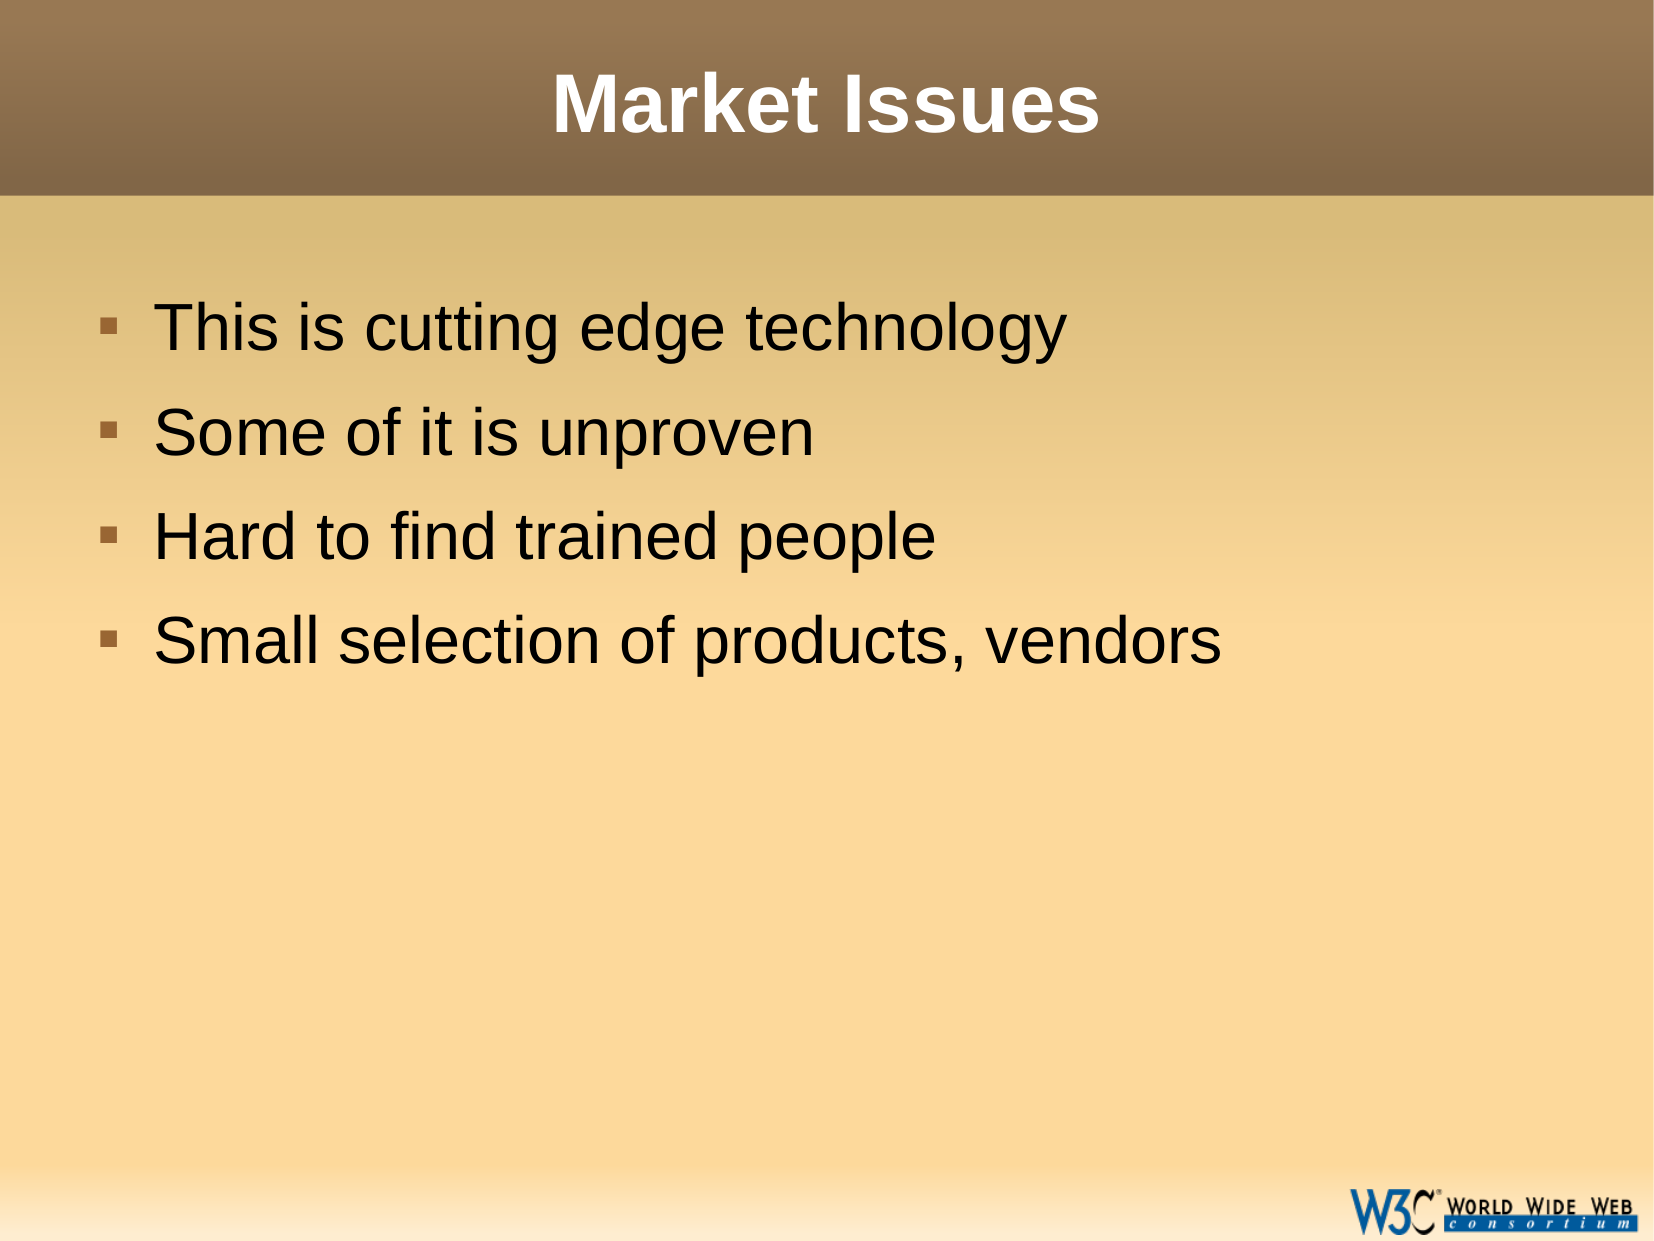

# Market Issues
This is cutting edge technology
Some of it is unproven
Hard to find trained people
Small selection of products, vendors